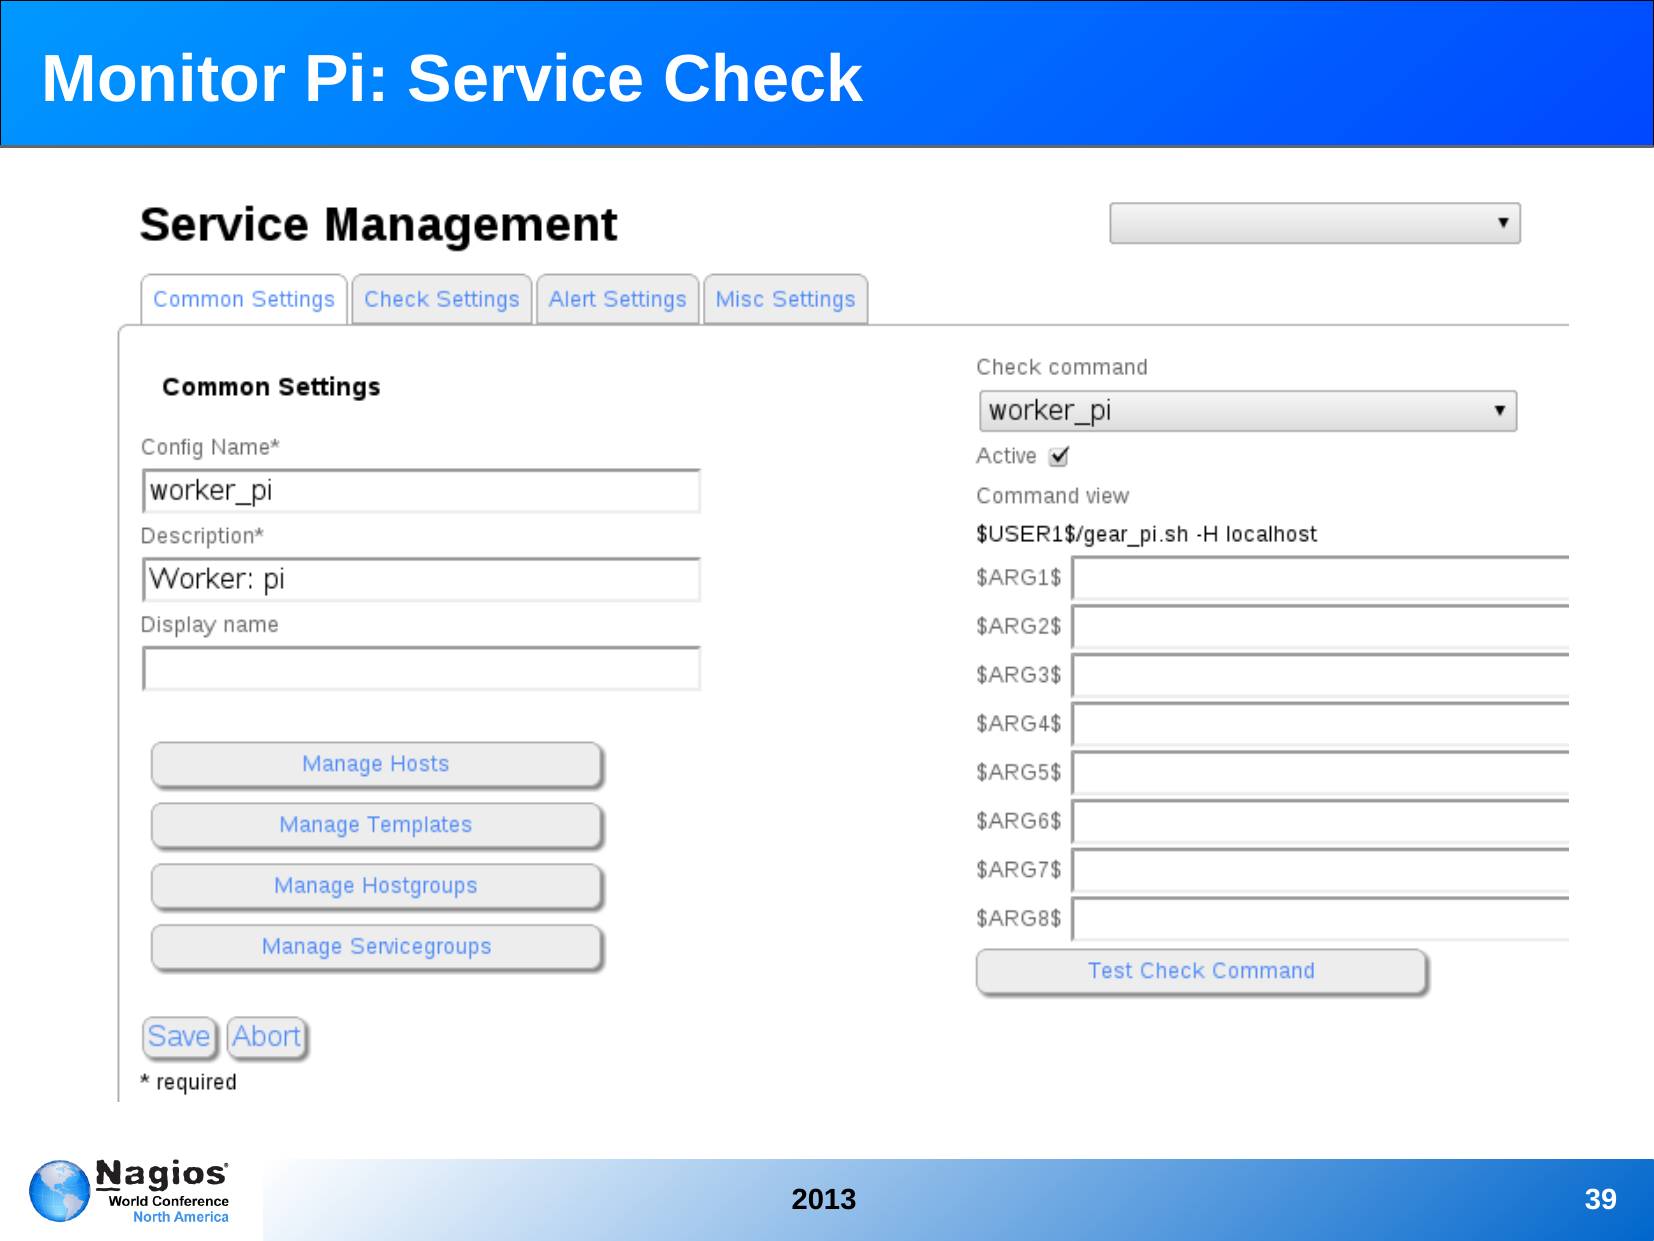

# Monitor Pi: Service Check
2011
39